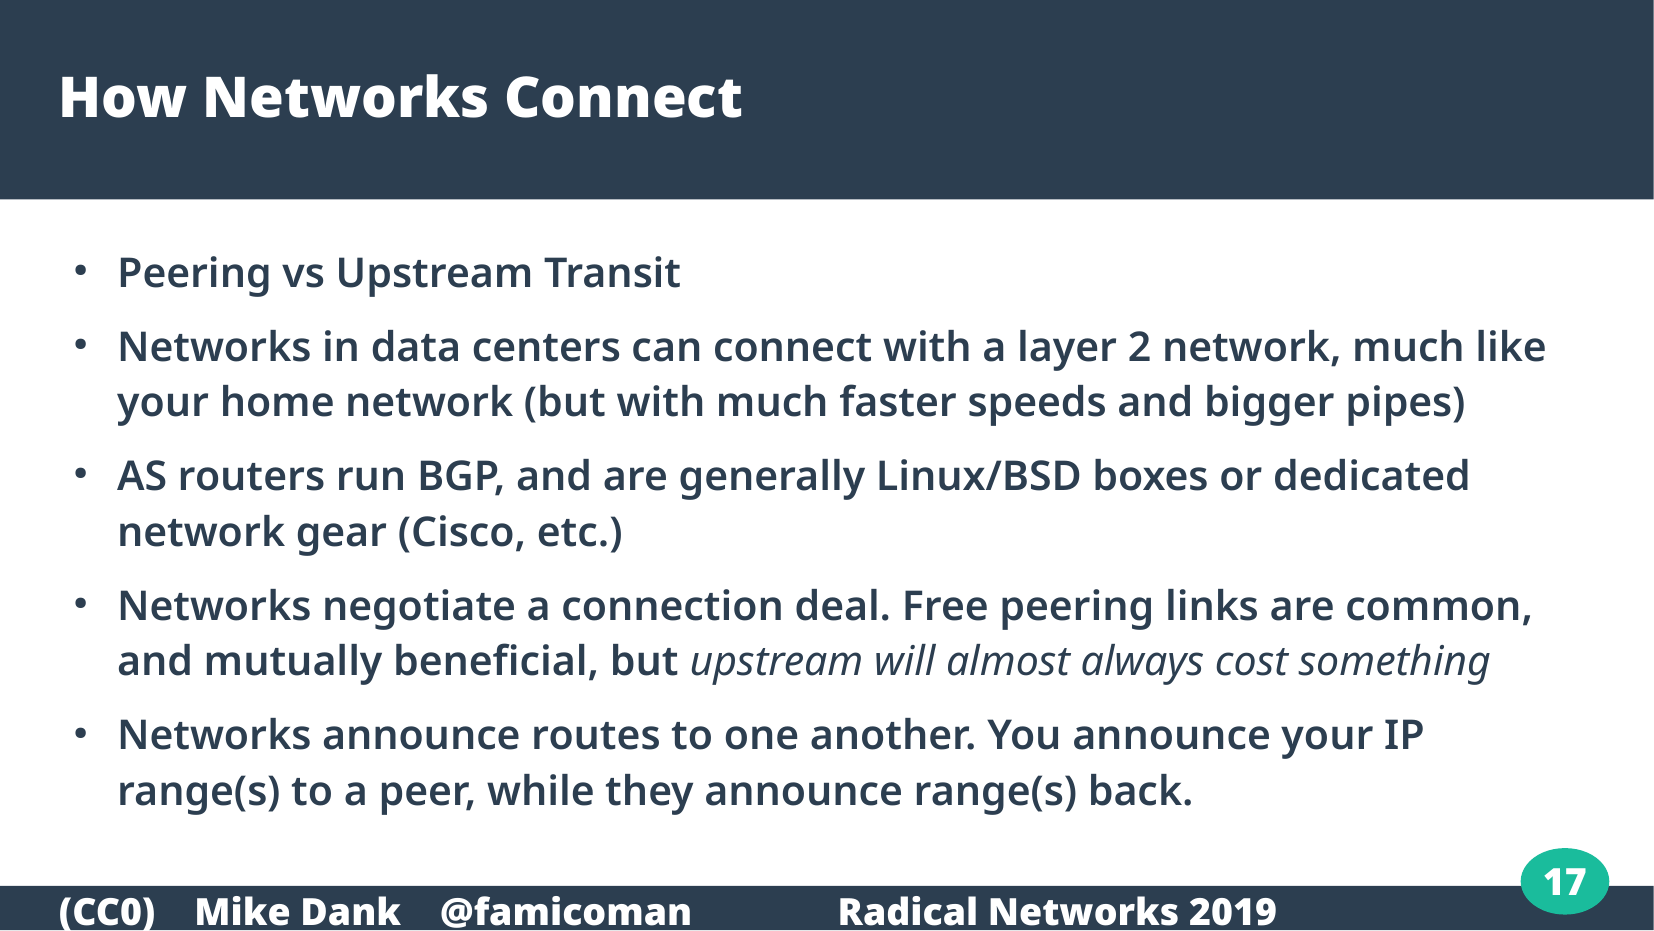

# How Networks Connect
Peering vs Upstream Transit
Networks in data centers can connect with a layer 2 network, much like your home network (but with much faster speeds and bigger pipes)
AS routers run BGP, and are generally Linux/BSD boxes or dedicated network gear (Cisco, etc.)
Networks negotiate a connection deal. Free peering links are common, and mutually beneficial, but upstream will almost always cost something
Networks announce routes to one another. You announce your IP range(s) to a peer, while they announce range(s) back.
17
(CC0) Mike Dank @famicoman
Radical Networks 2019